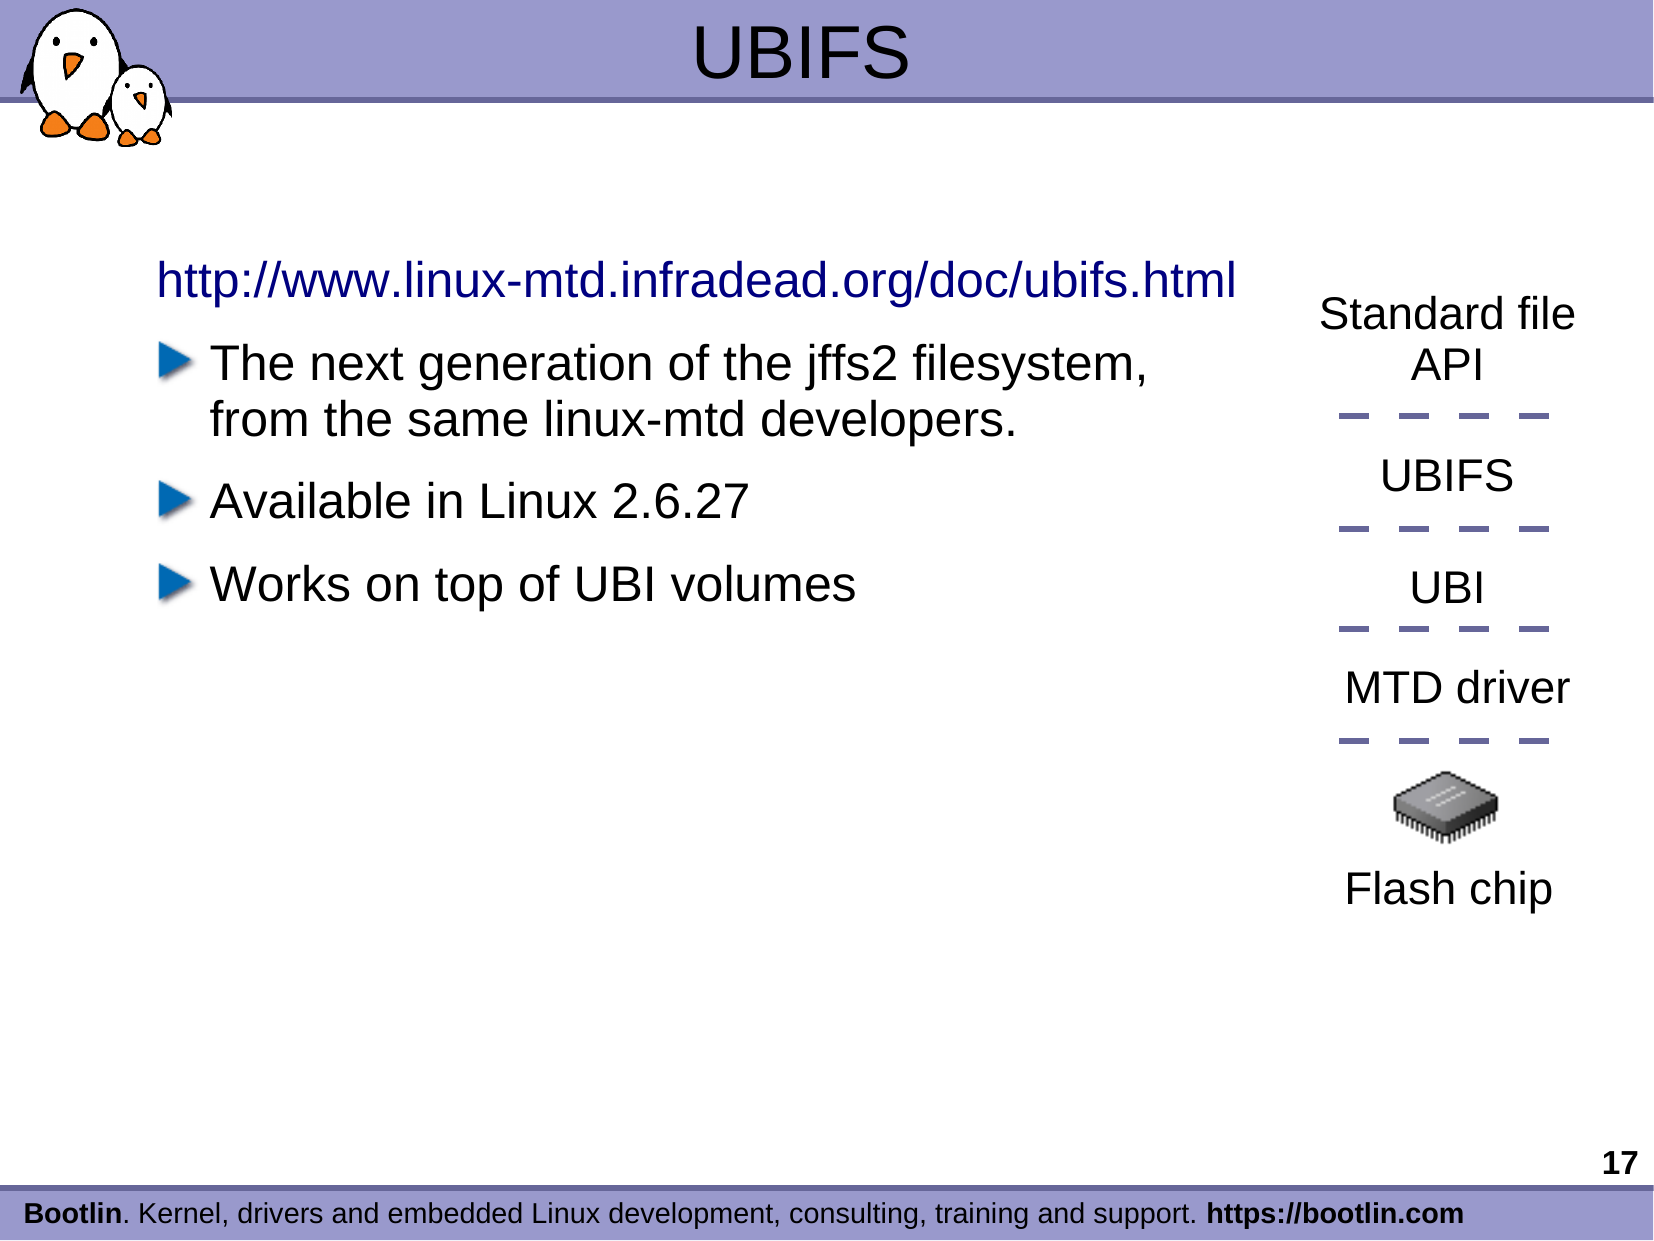

# UBIFS
http://www.linux-mtd.infradead.org/doc/ubifs.html
The next generation of the jffs2 filesystem,
from the same linux-mtd developers.
Available in Linux 2.6.27
Works on top of UBI volumes
Standard file
API
UBIFS
UBI
MTD driver
Flash chip